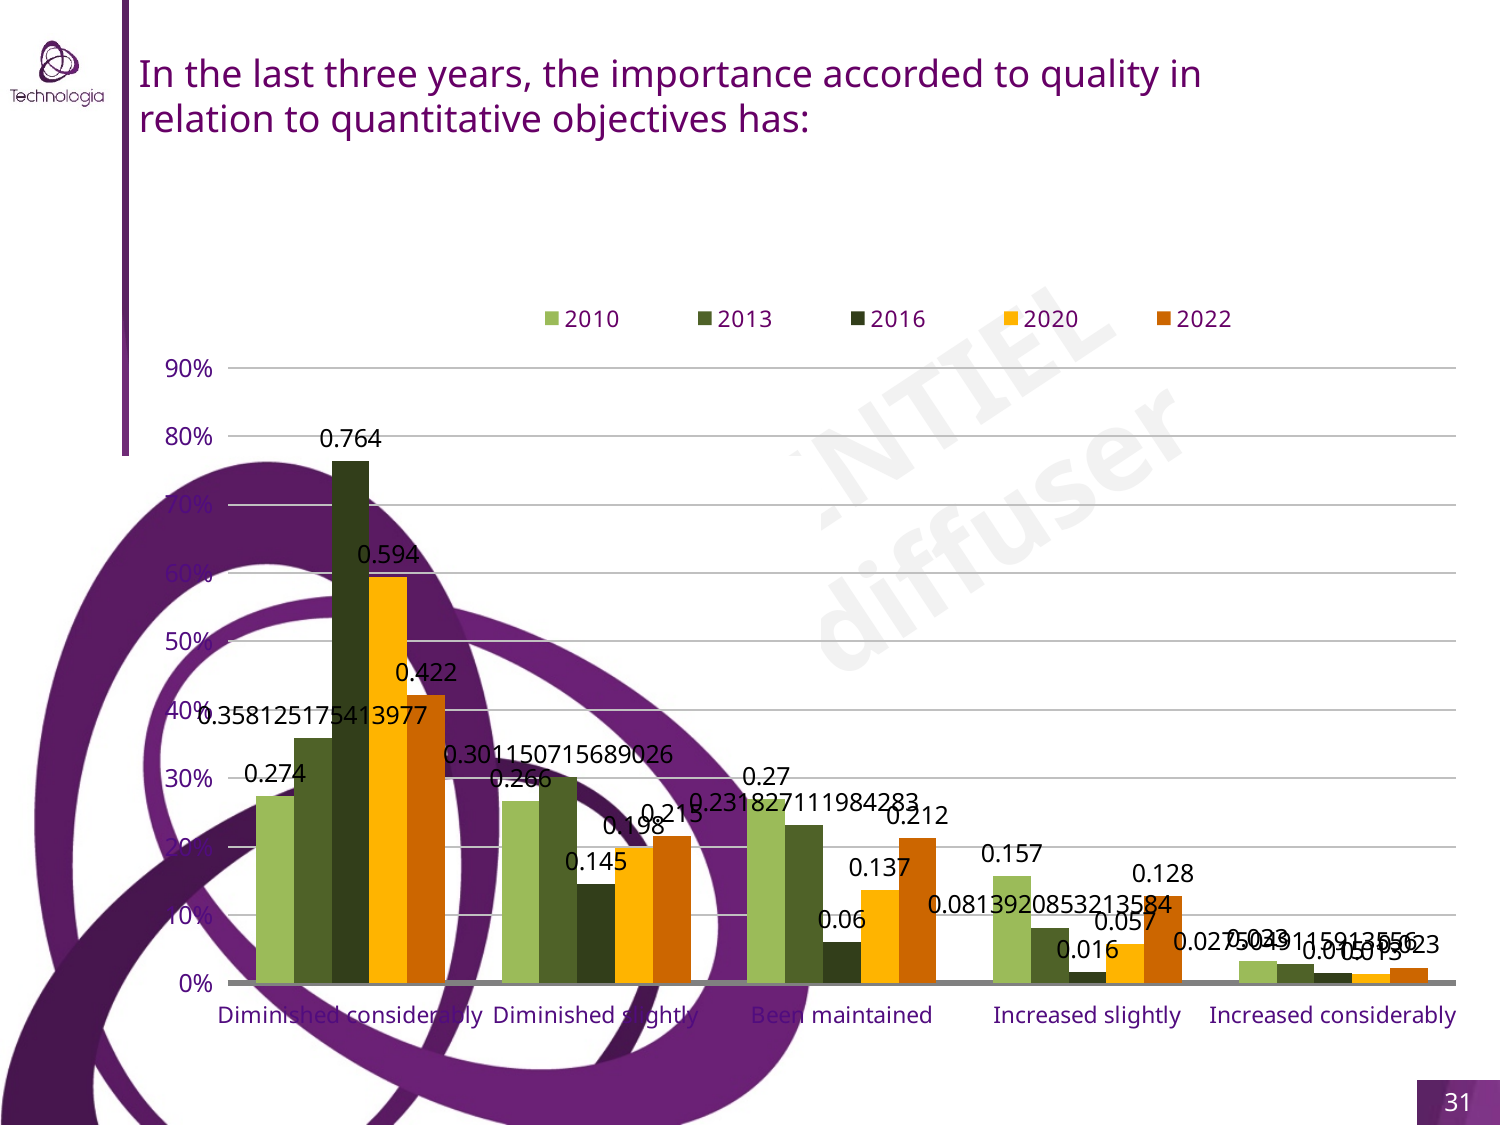

# In the last three years, the importance accorded to quality in relation to quantitative objectives has:
### Chart
| Category | 2010 | 2013 | 2016 | 2020 | 2022 |
|---|---|---|---|---|---|
| Diminished considerably | 0.274 | 0.358125175413977 | 0.764 | 0.594 | 0.422 |
| Diminished slightly | 0.266 | 0.301150715689026 | 0.145 | 0.198 | 0.215 |
| Been maintained | 0.27 | 0.231827111984283 | 0.06 | 0.137 | 0.212 |
| Increased slightly | 0.157 | 0.0813920853213584 | 0.016 | 0.057 | 0.128 |
| Increased considerably | 0.033 | 0.0275049115913556 | 0.015 | 0.013 | 0.023 |